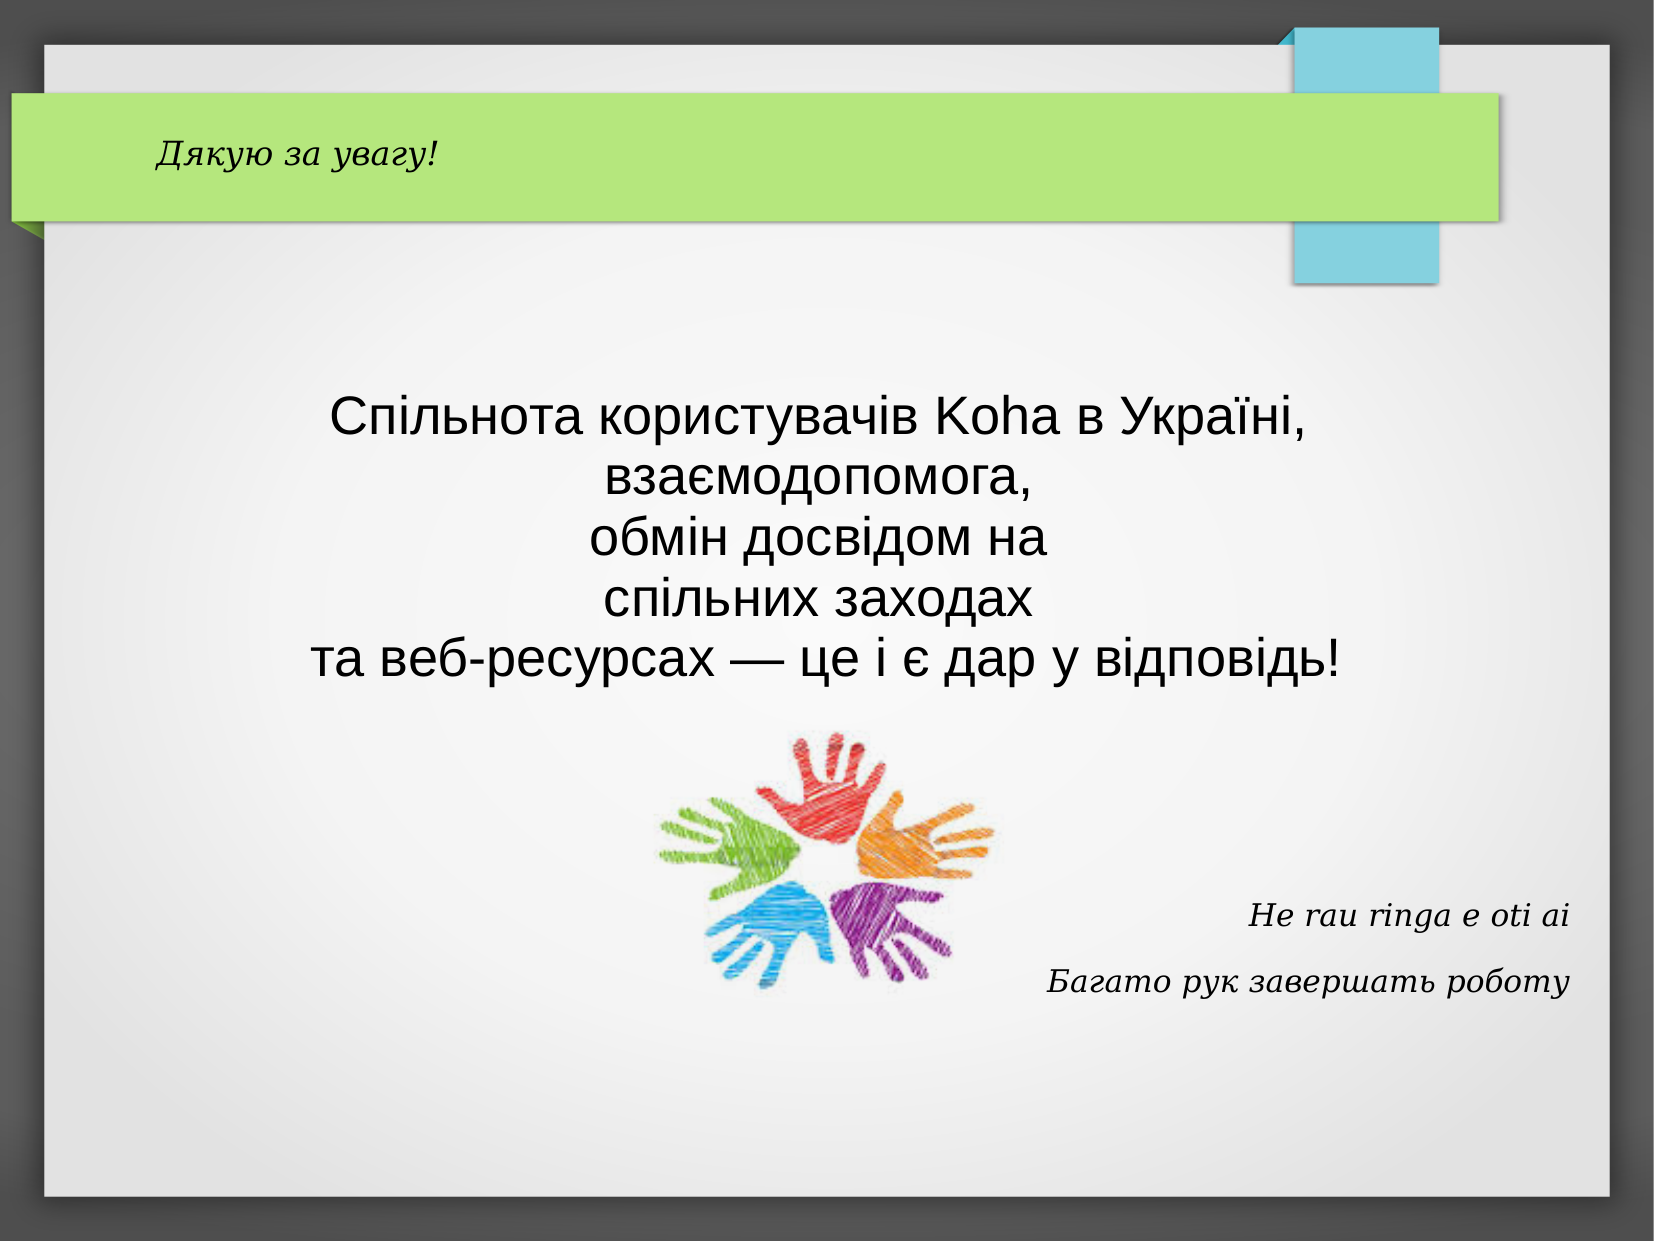

# Дякую за увагу!
Спільнота користувачів Koha в Україні,
взаємодопомога,
обмін досвідом на
спільних заходах
та веб-ресурсах — це і є дар у відповідь!
He rau ringa e oti ai
Багато рук завершать роботу